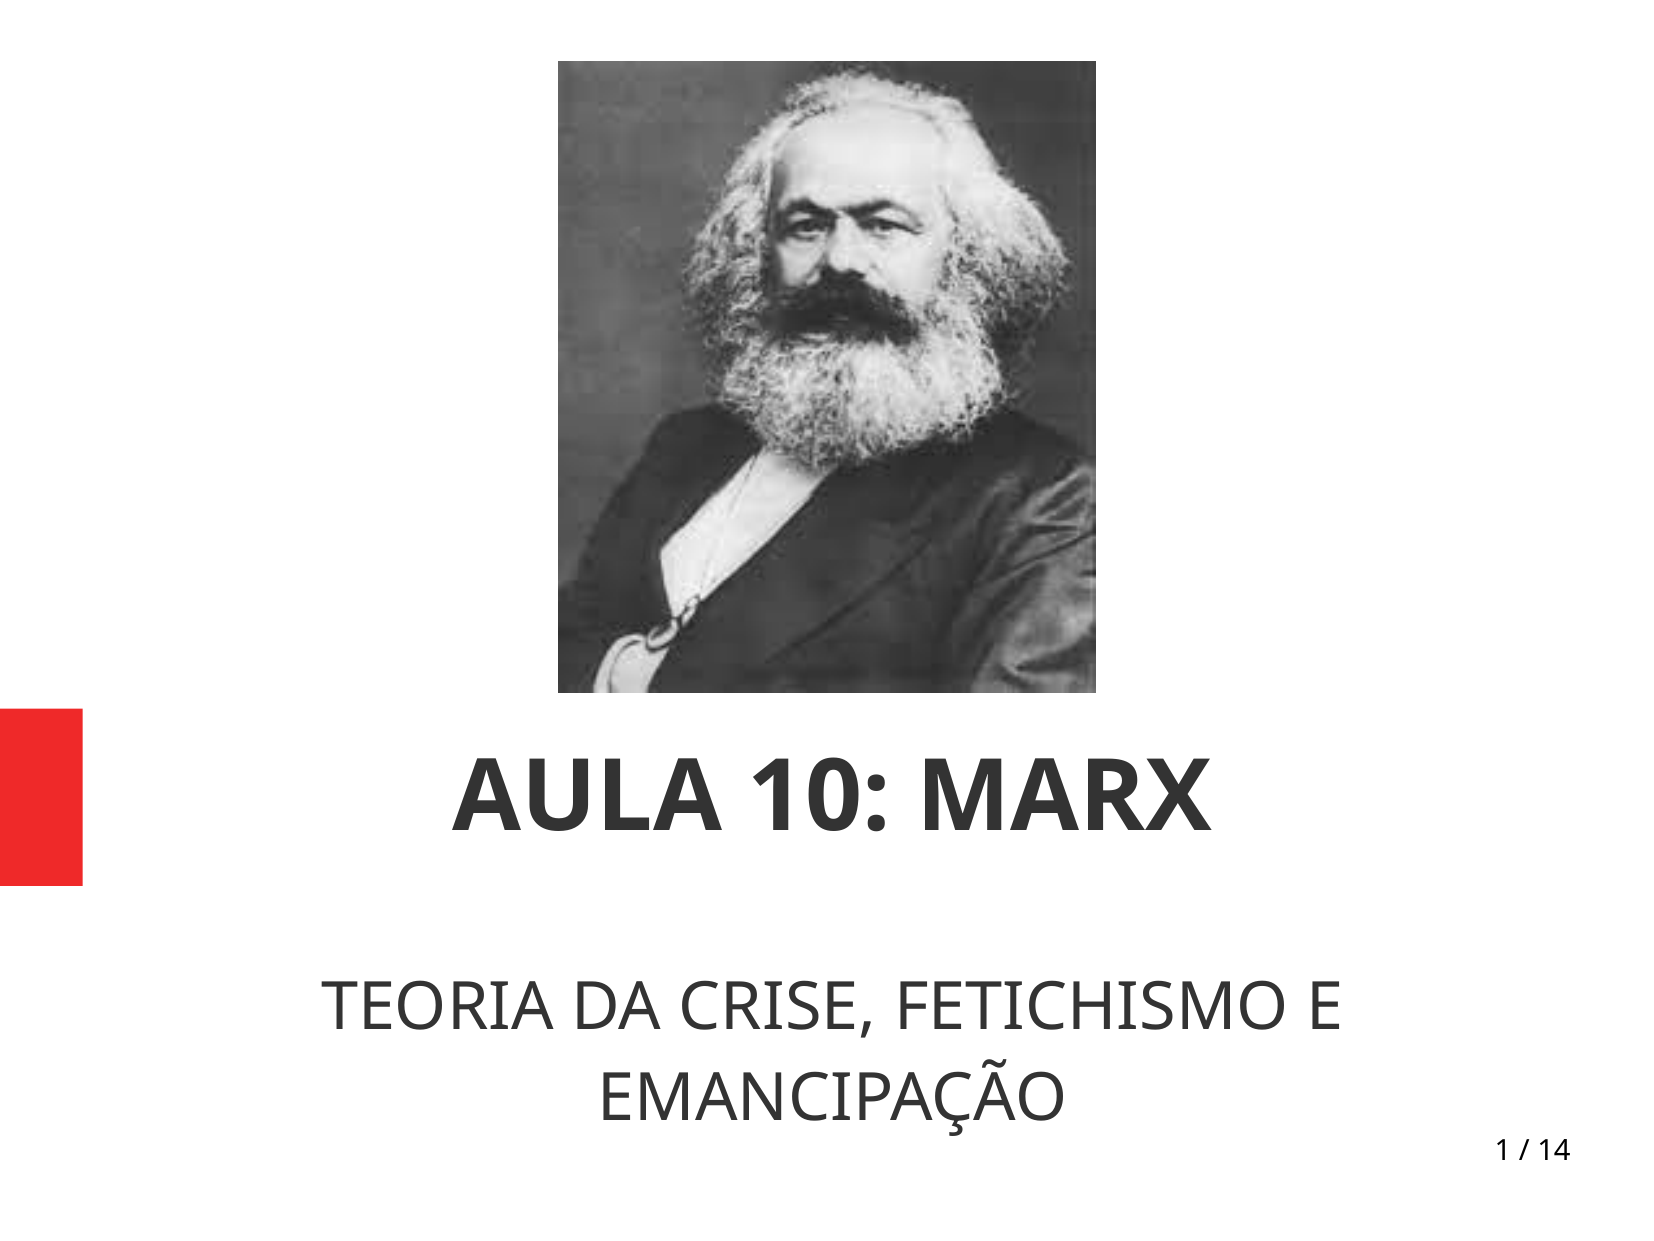

# AULA 10: MARX
TEORIA DA CRISE, FETICHISMO E EMANCIPAÇÃO
1